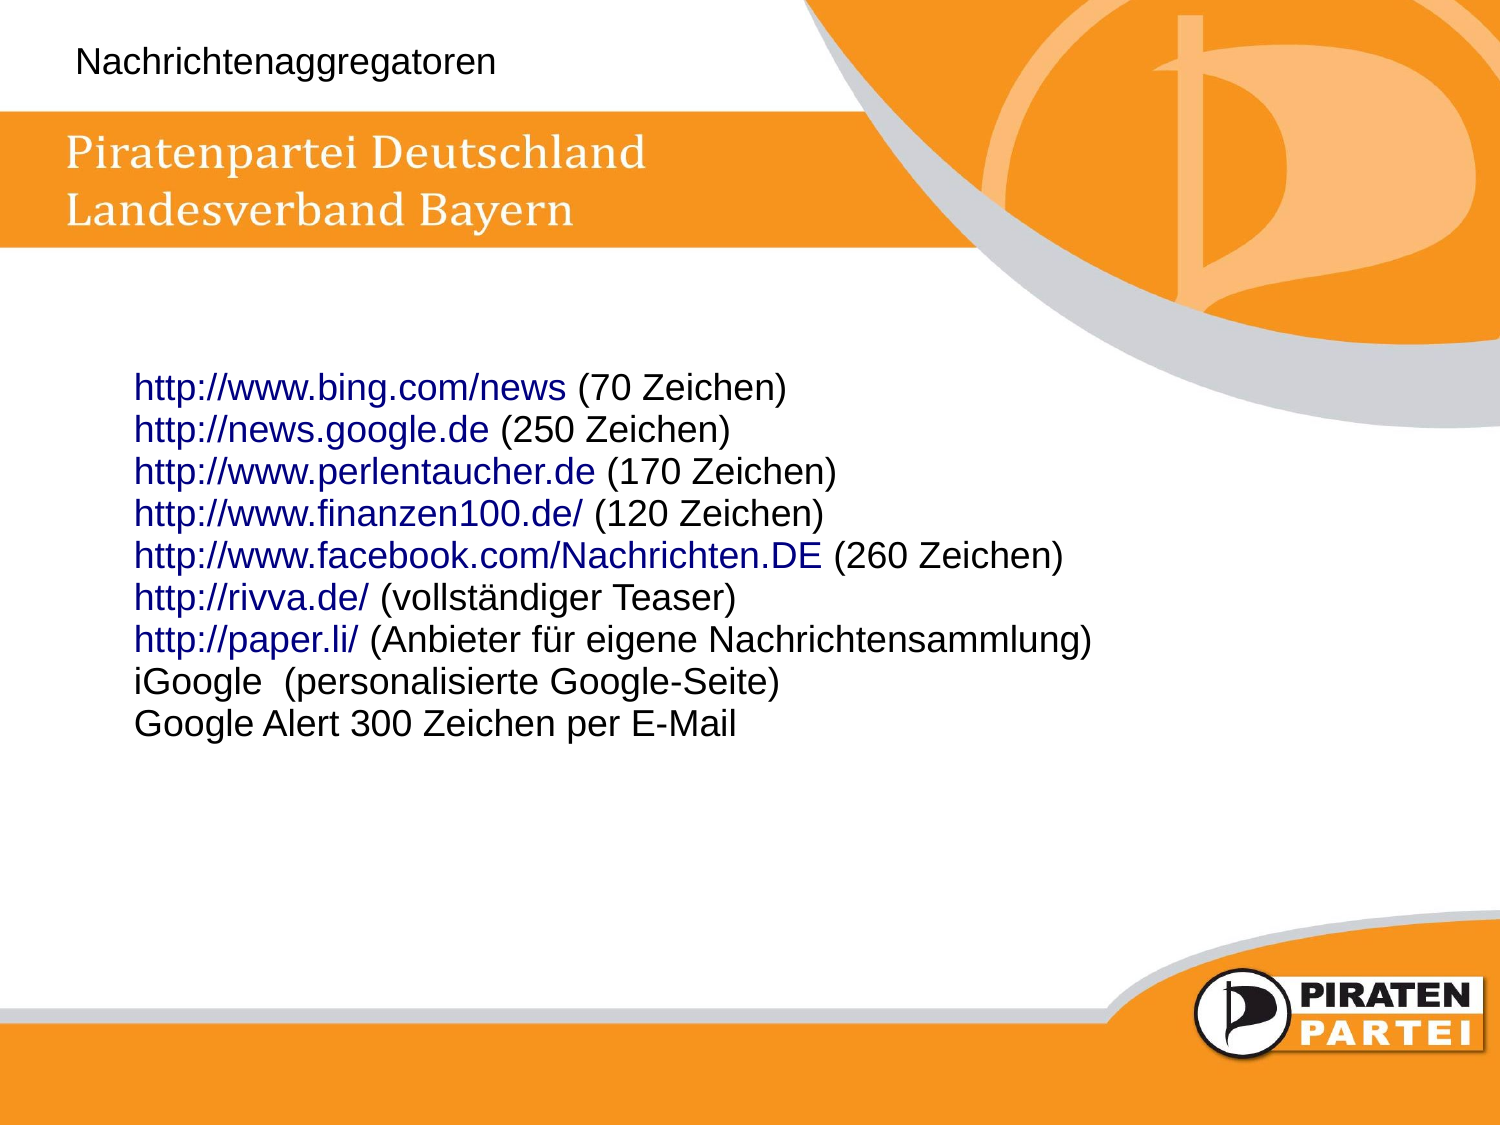

Nachrichtenaggregatoren
http://www.bing.com/news (70 Zeichen)
http://news.google.de (250 Zeichen)
http://www.perlentaucher.de (170 Zeichen)
http://www.finanzen100.de/ (120 Zeichen)
http://www.facebook.com/Nachrichten.DE (260 Zeichen)
http://rivva.de/ (vollständiger Teaser)
http://paper.li/ (Anbieter für eigene Nachrichtensammlung)
iGoogle (personalisierte Google-Seite)
Google Alert 300 Zeichen per E-Mail